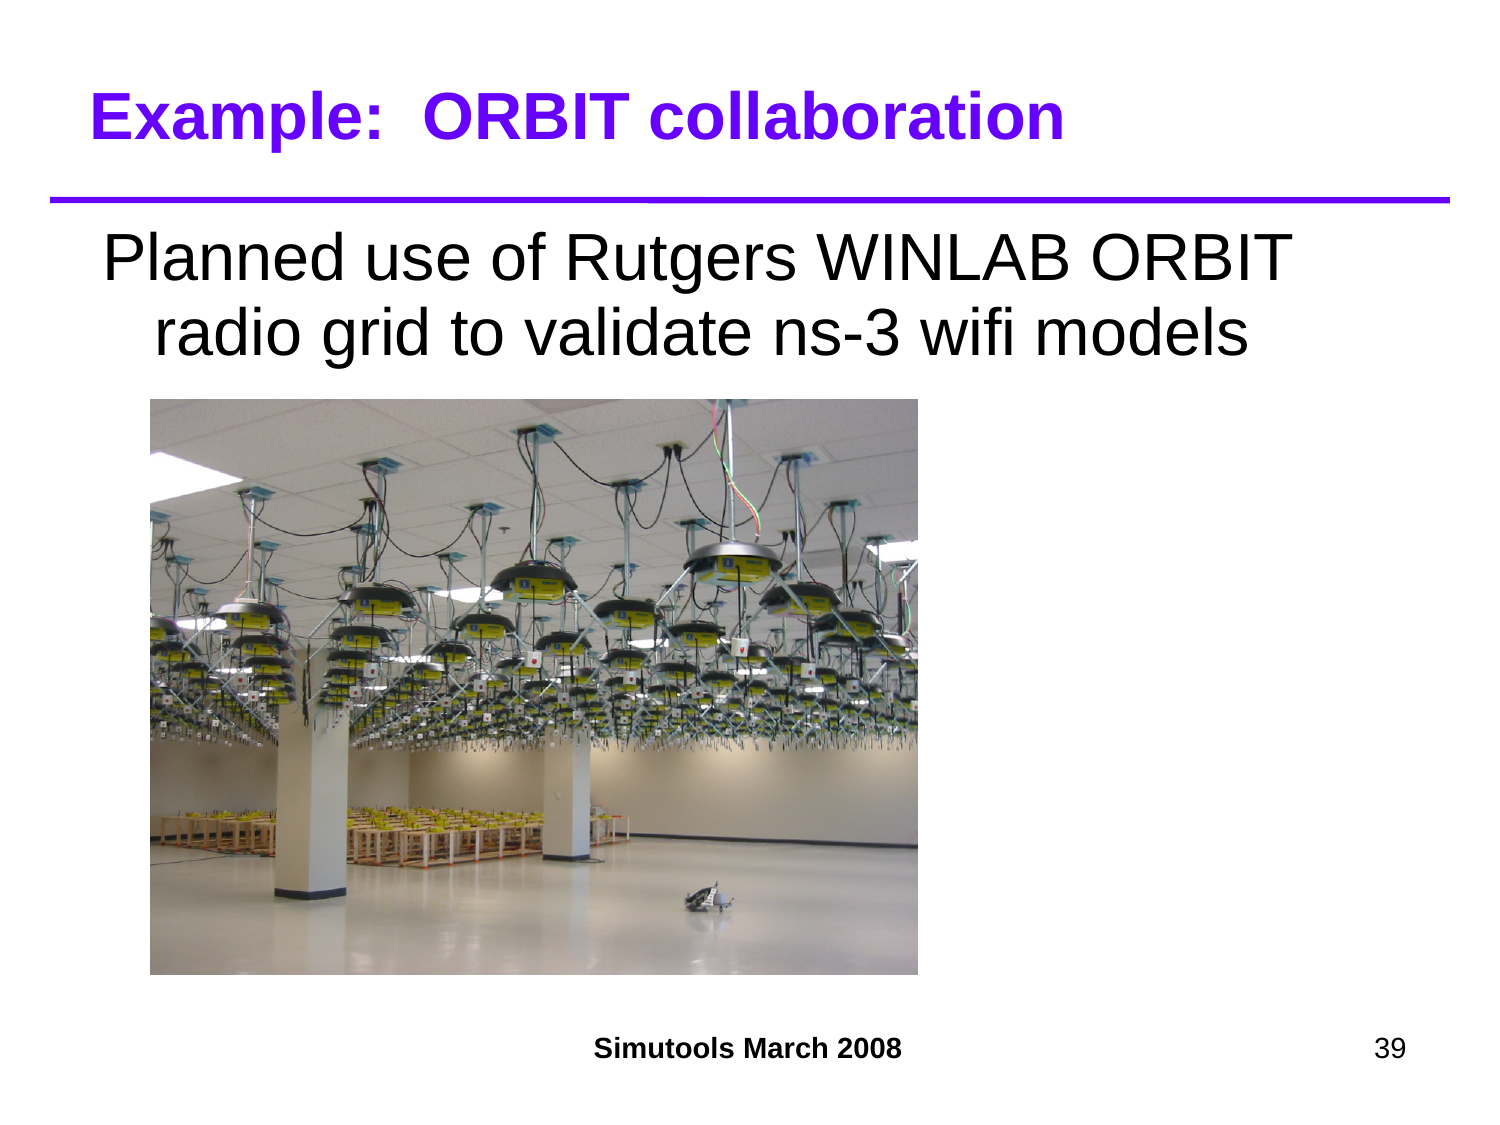

# Example: ORBIT collaboration
Planned use of Rutgers WINLAB ORBIT radio grid to validate ns-3 wifi models
39